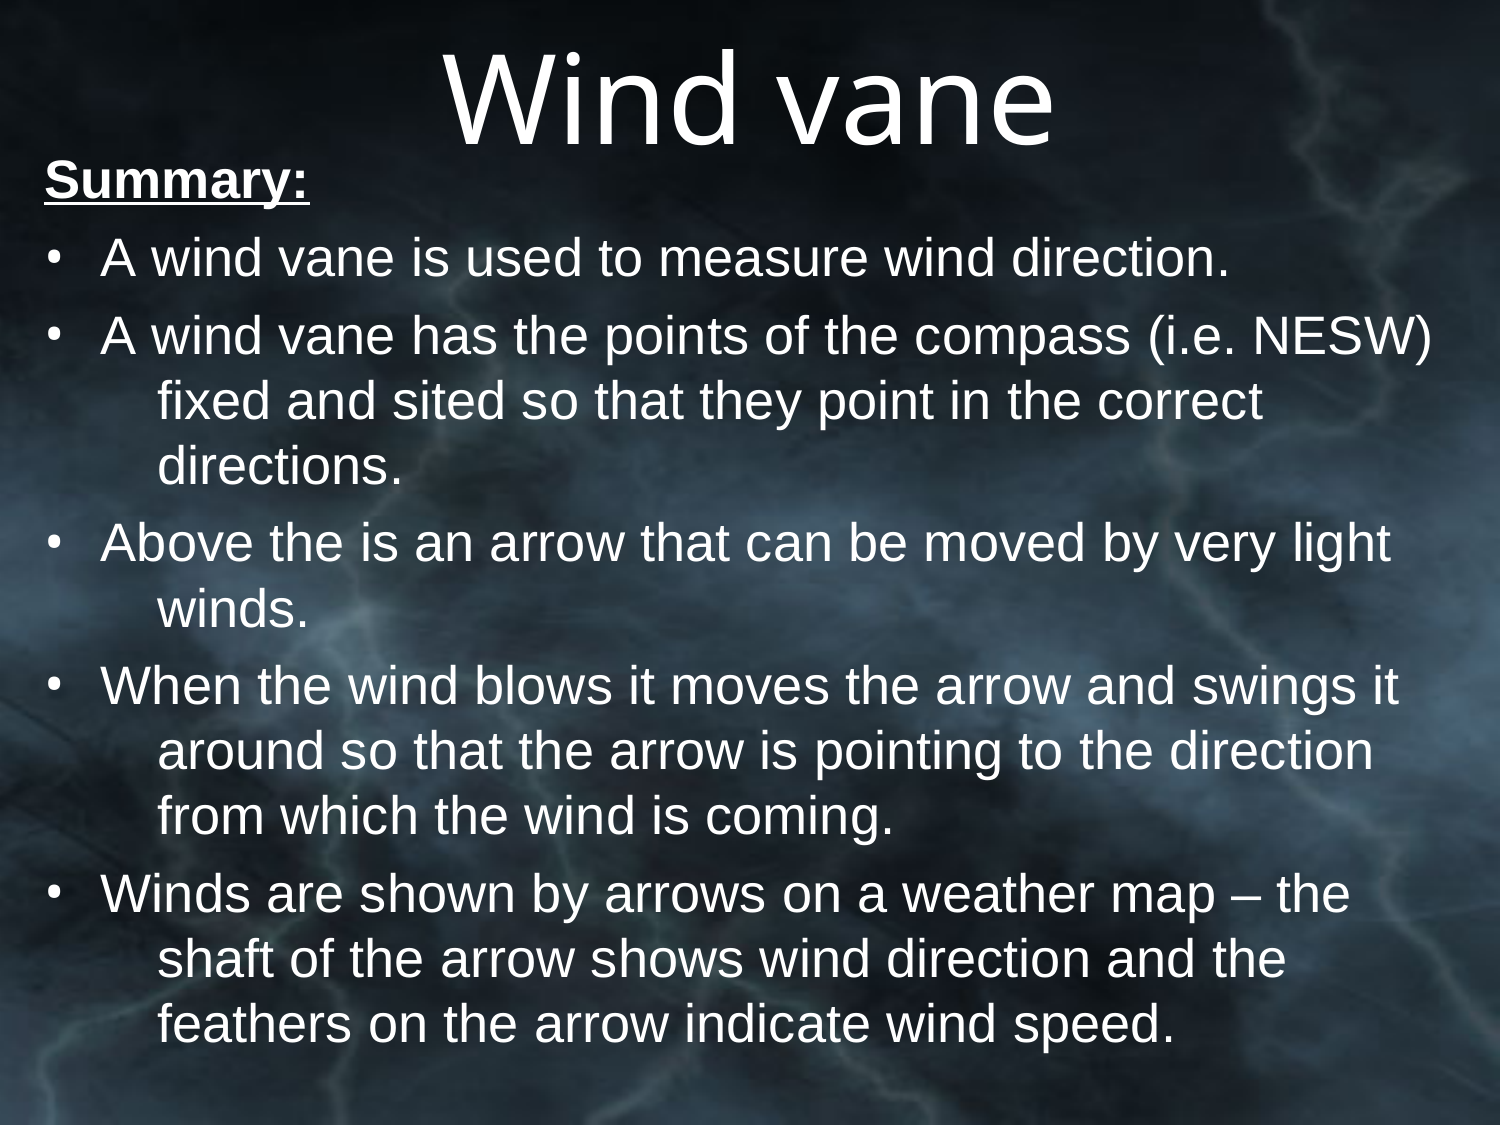

# Wind vane
Summary:
A wind vane is used to measure wind direction.
A wind vane has the points of the compass (i.e. NESW) fixed and sited so that they point in the correct directions.
Above the is an arrow that can be moved by very light winds.
When the wind blows it moves the arrow and swings it around so that the arrow is pointing to the direction from which the wind is coming.
Winds are shown by arrows on a weather map – the shaft of the arrow shows wind direction and the feathers on the arrow indicate wind speed.